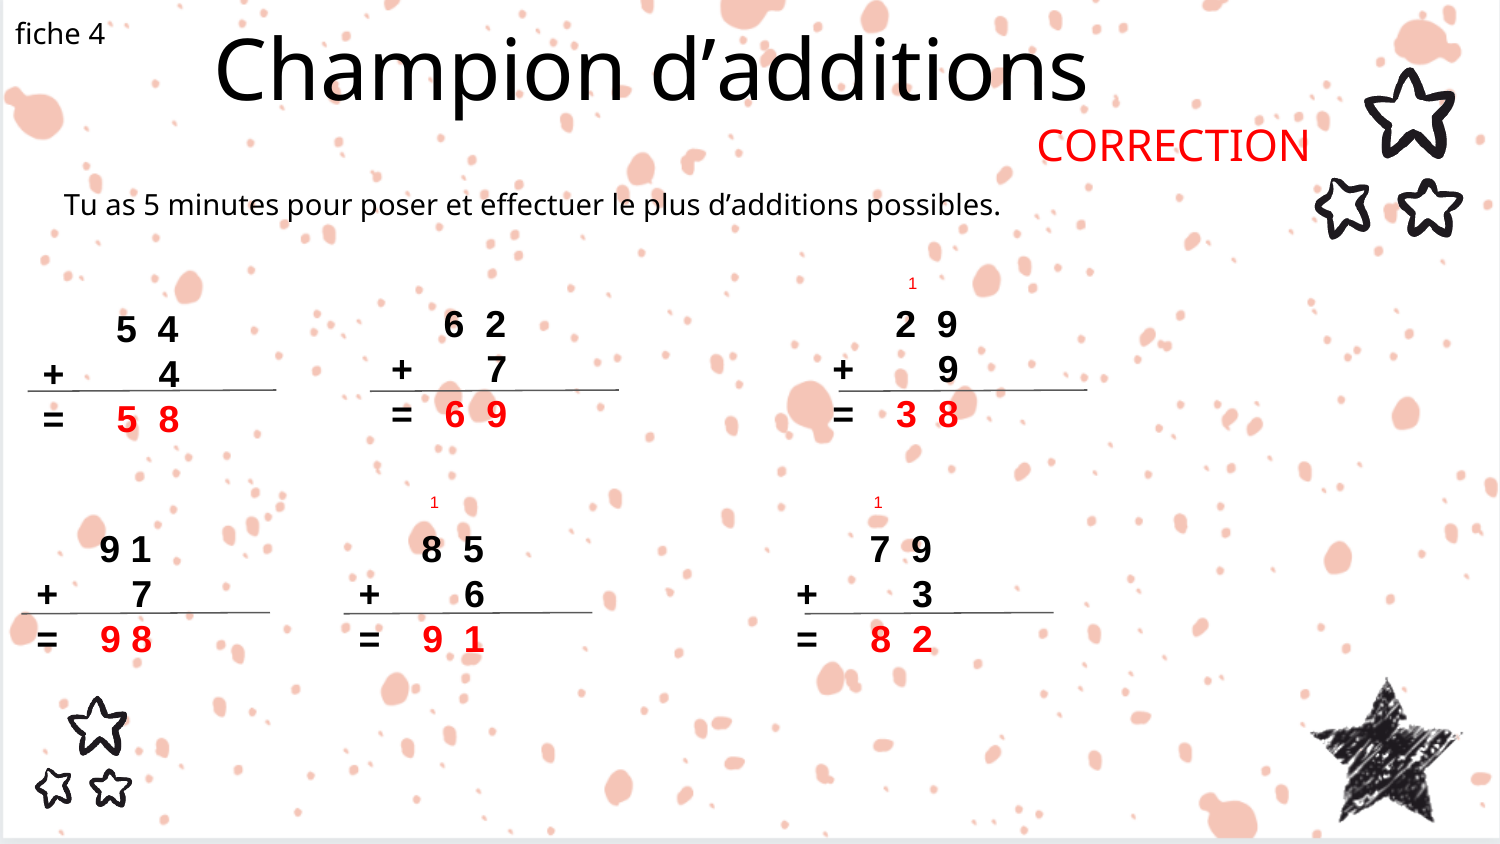

fiche 4
Champion d’additions
CORRECTION
Tu as 5 minutes pour poser et effectuer le plus d’additions possibles.
1
 6 2
+ 7
= 6 9
 2 9
+ 9
= 3 8
 5 4
+ 4
= 5 8
1
1
 9 1
+ 7
= 9 8
 8 5
+ 6
= 9 1
 7 9
+ 3
= 8 2